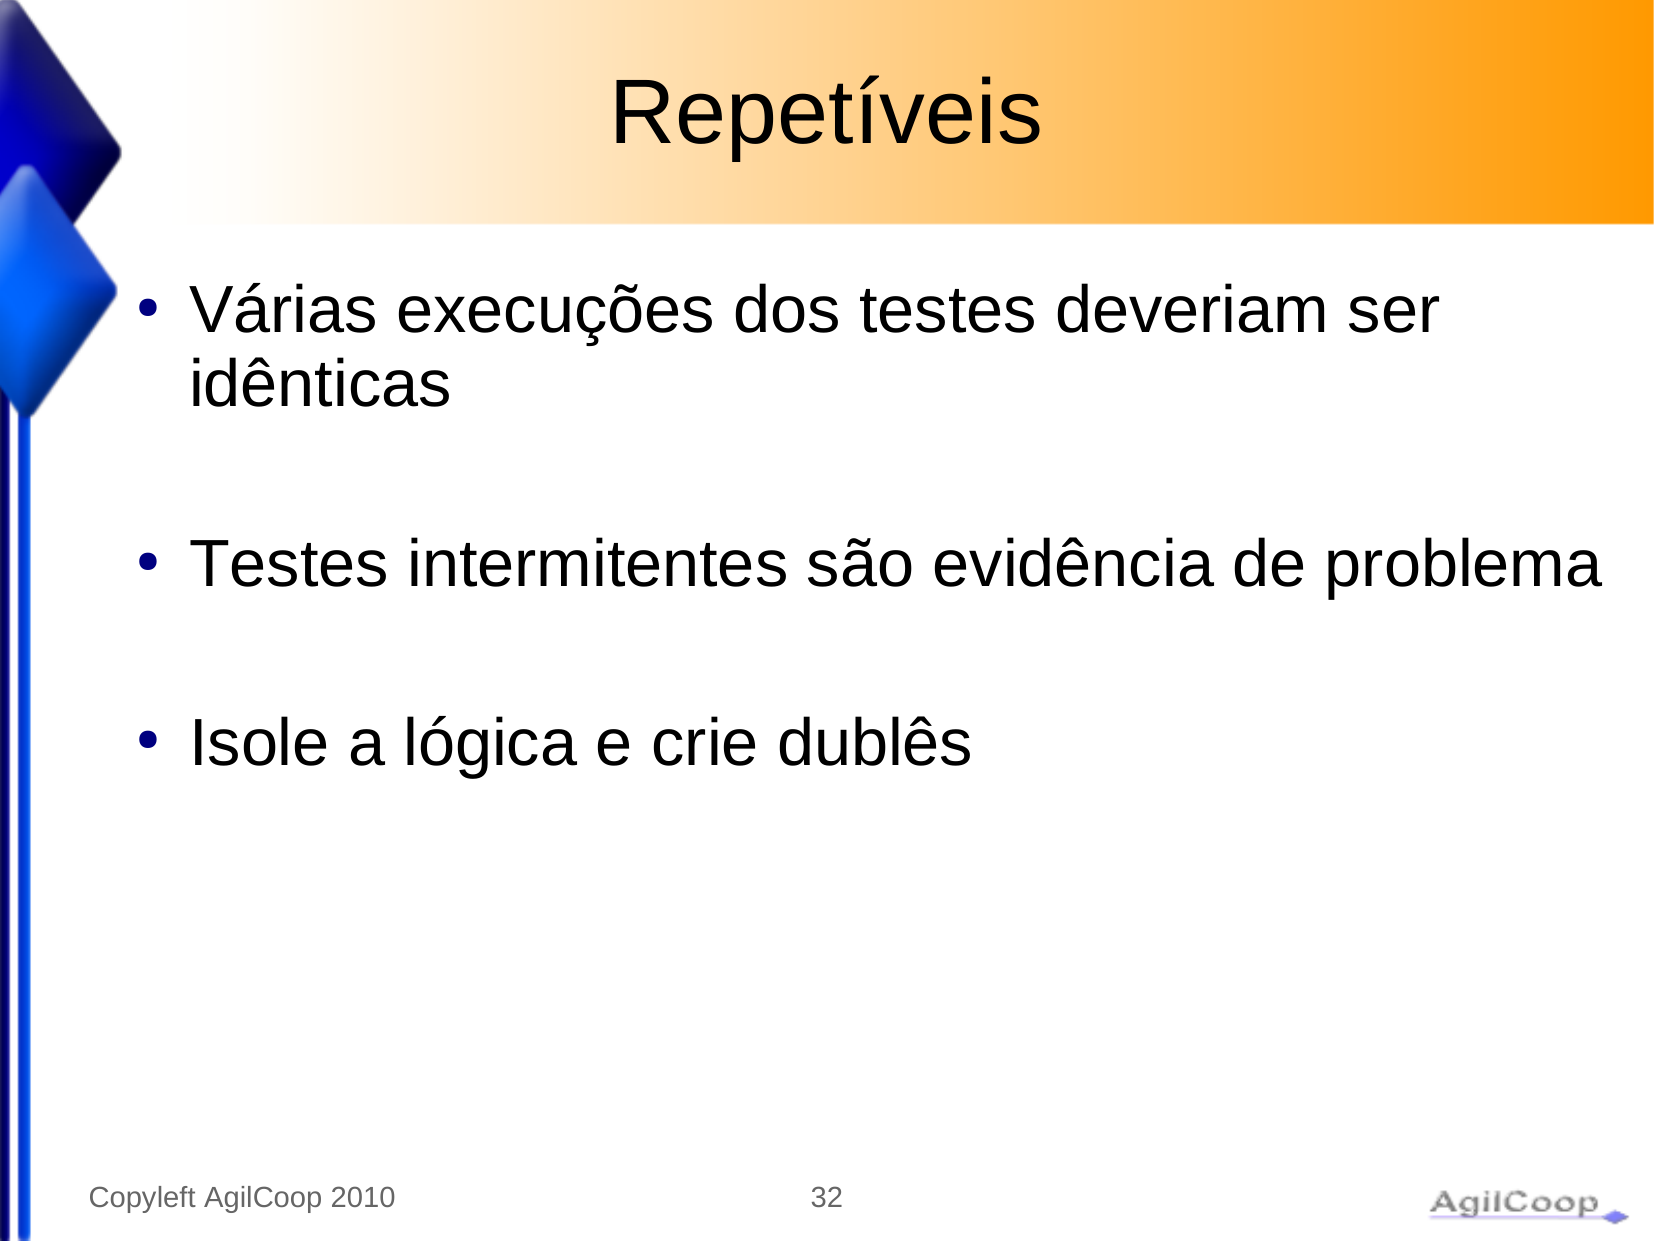

# Repetíveis
Várias execuções dos testes deveriam ser idênticas
Testes intermitentes são evidência de problema
Isole a lógica e crie dublês
32
Copyleft AgilCoop 2010